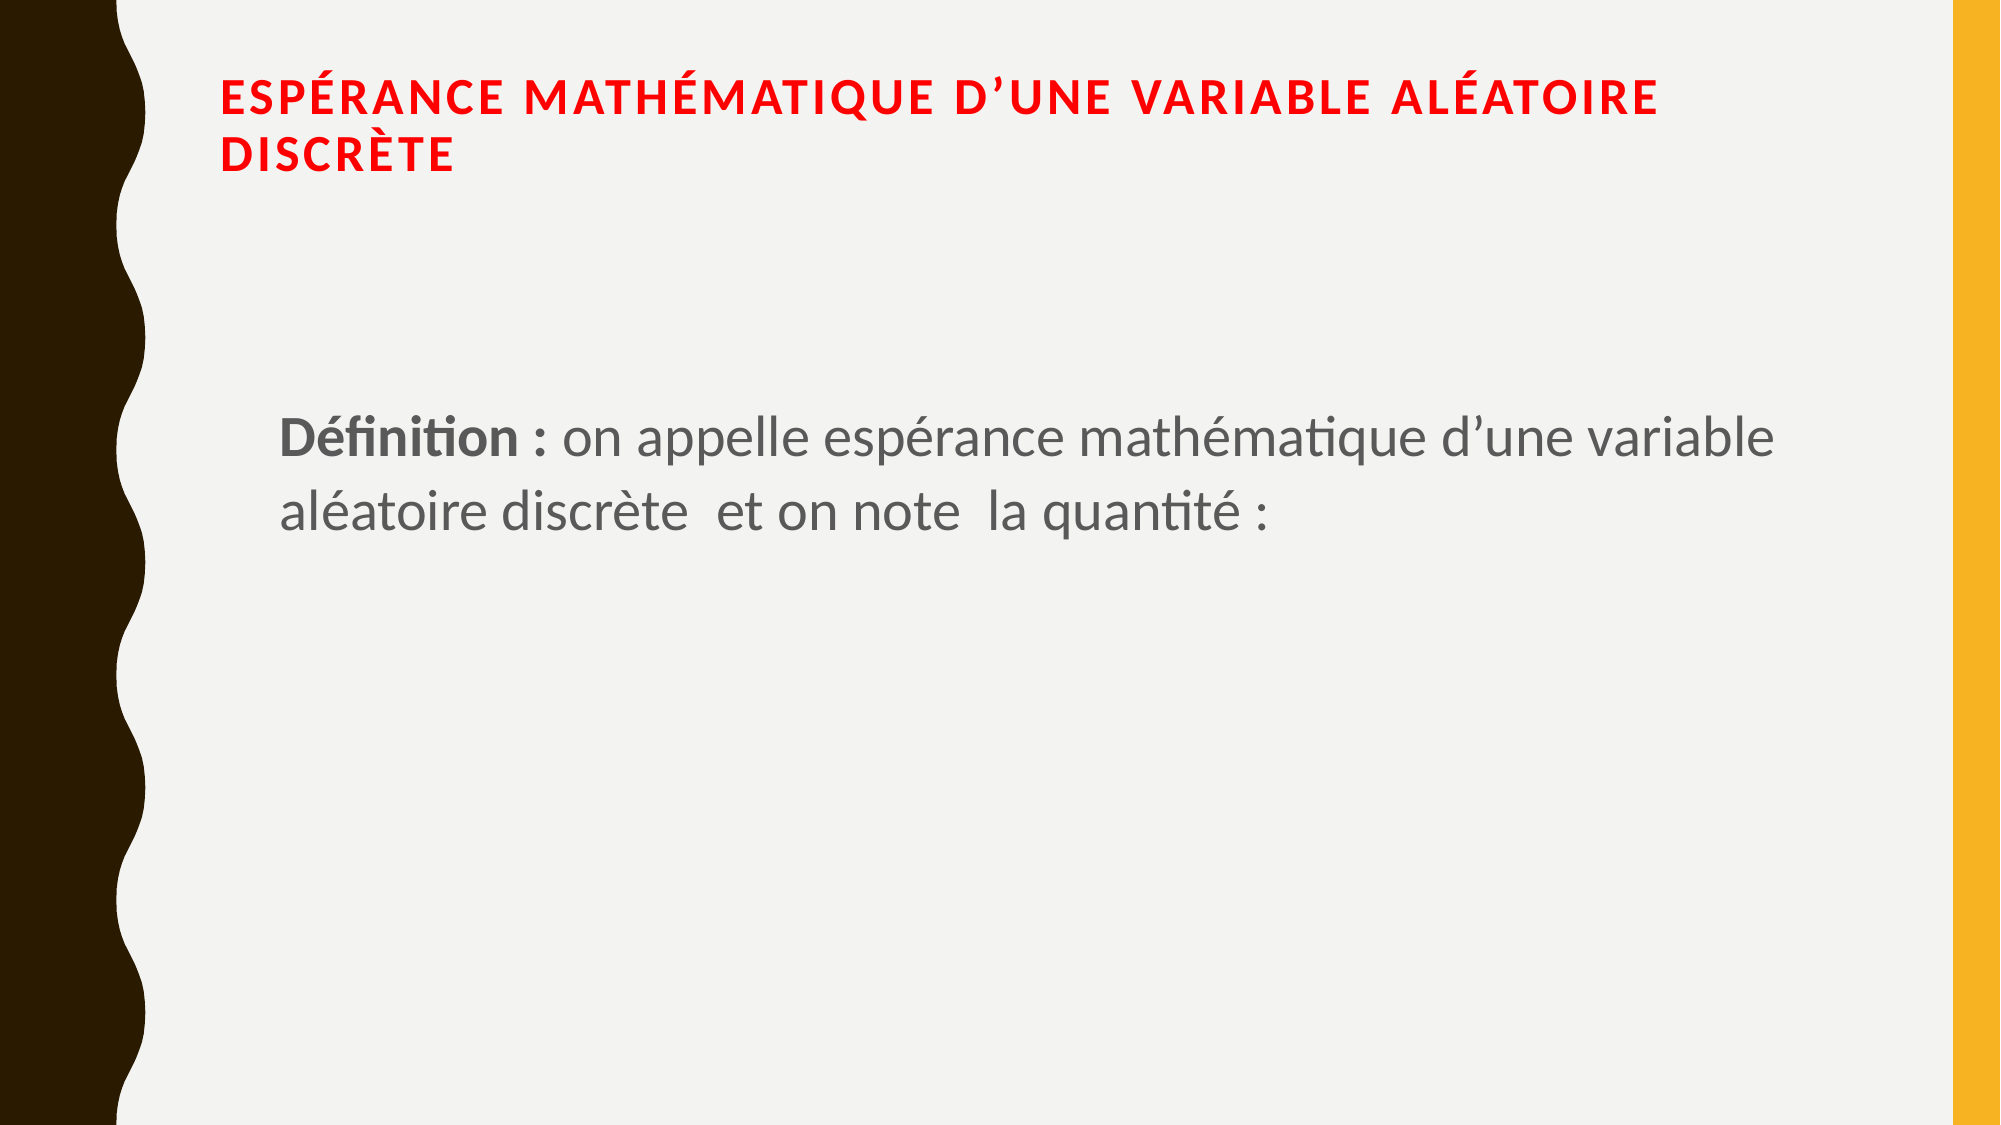

# Espérance mathématique d’une variable aléatoire discrète
Définition : on appelle espérance mathématique d’une variable aléatoire discrète et on note la quantité :